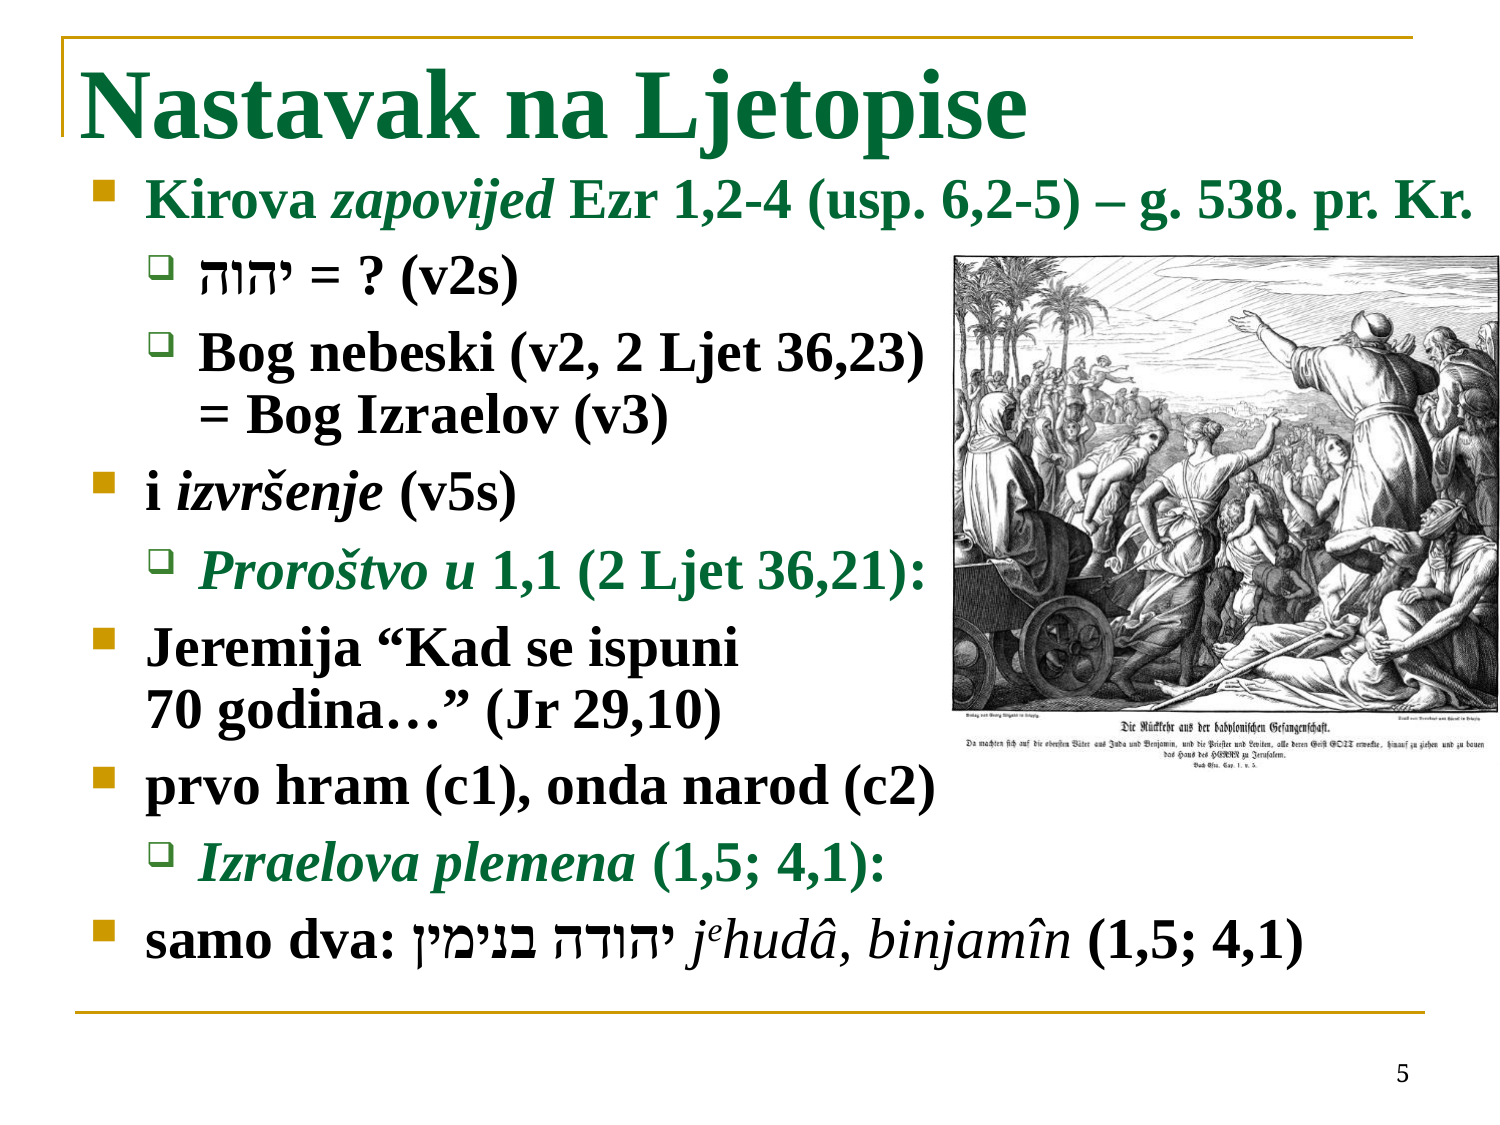

# Nastavak na Ljetopise
Kirova zapovijed Ezr 1,2-4 (usp. 6,2-5) – g. 538. pr. Kr.
יהוה = ? (v2s)
Bog nebeski (v2, 2 Ljet 36,23)
= Bog Izraelov (v3)
i izvršenje (v5s)
Proroštvo u 1,1 (2 Ljet 36,21):
Jeremija “Kad se ispuni
70 godina…” (Jr 29,10)
prvo hram (c1), onda narod (c2)
Izraelova plemena (1,5; 4,1):
samo dva: יהודה בנימין jehudâ, binjamîn (1,5; 4,1)